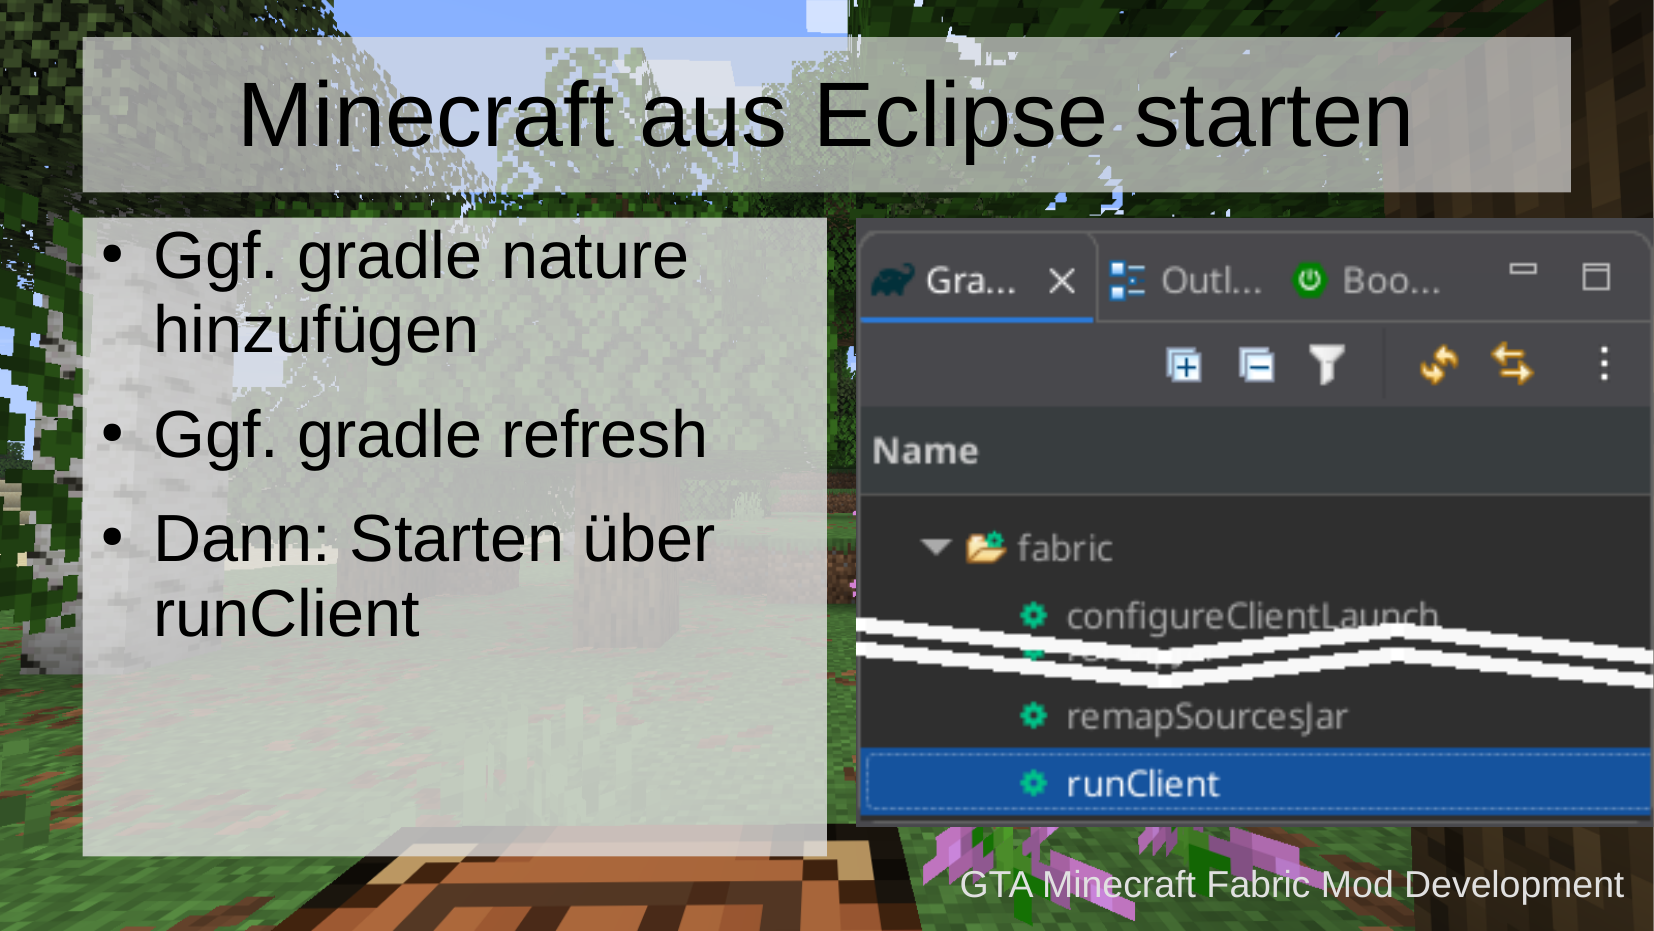

# Minecraft aus Eclipse starten
Ggf. gradle nature hinzufügen
Ggf. gradle refresh
Dann: Starten über runClient